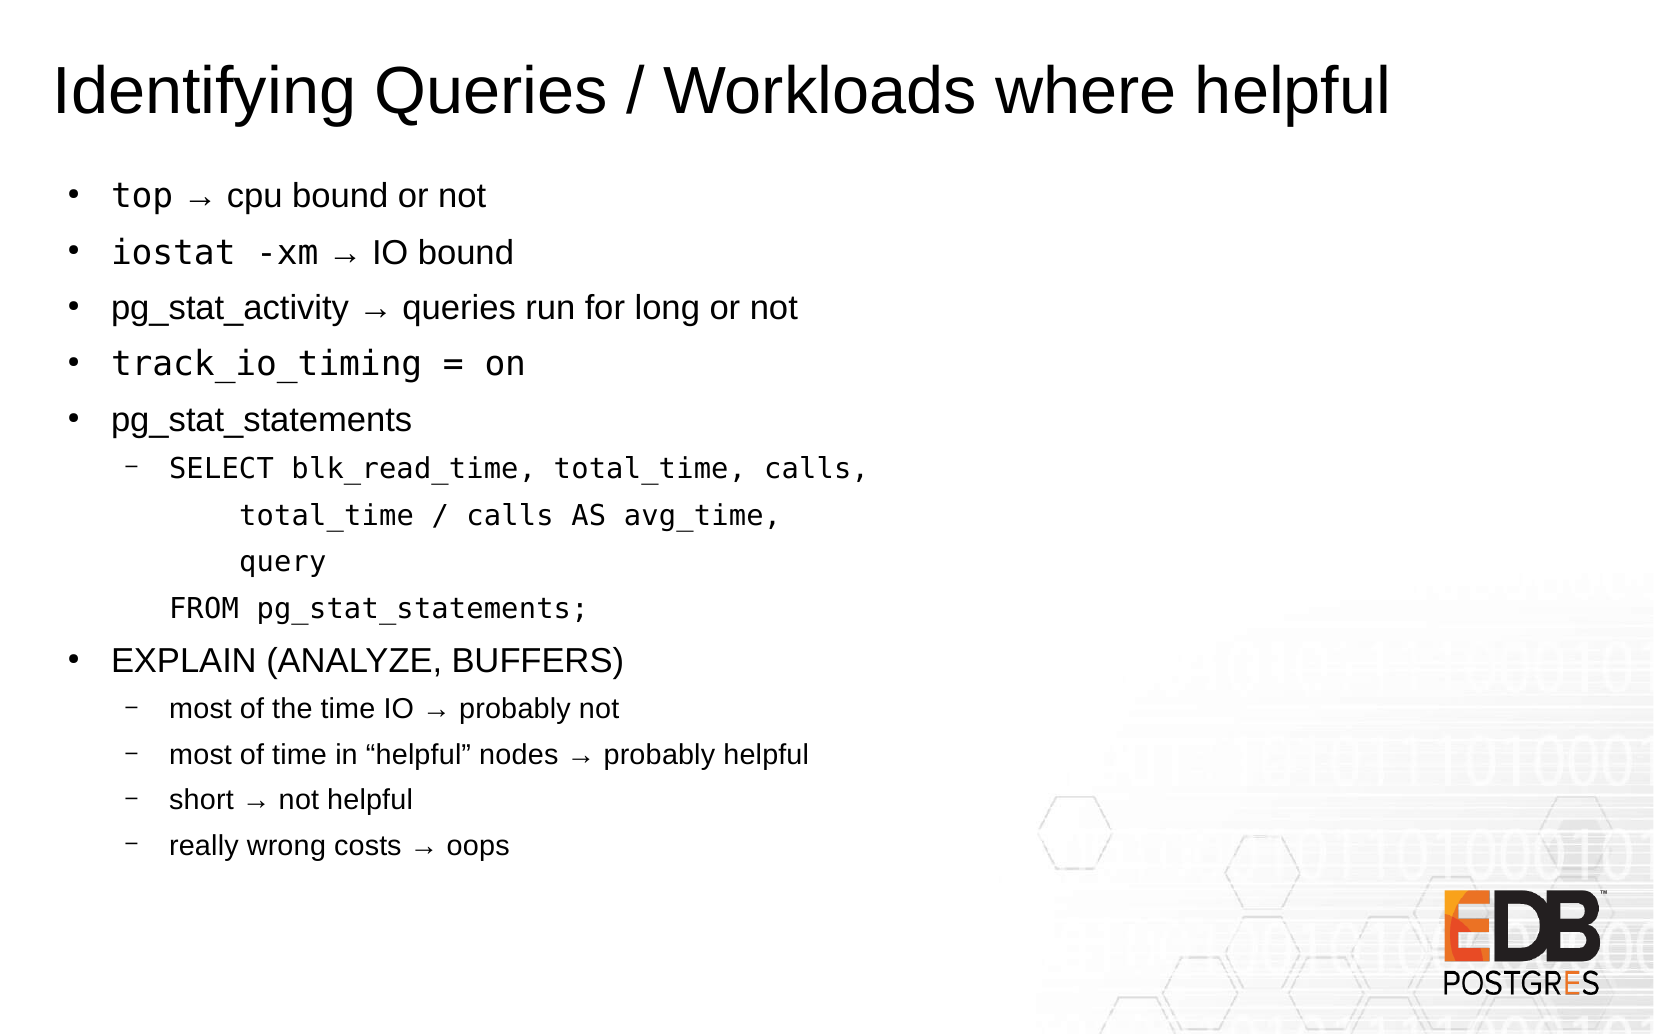

# Identifying Queries / Workloads where helpful
top → cpu bound or not
iostat -xm → IO bound
pg_stat_activity → queries run for long or not
track_io_timing = on
pg_stat_statements
SELECT blk_read_time, total_time, calls,
 total_time / calls AS avg_time,
 query
FROM pg_stat_statements;
EXPLAIN (ANALYZE, BUFFERS)
most of the time IO → probably not
most of time in “helpful” nodes → probably helpful
short → not helpful
really wrong costs → oops